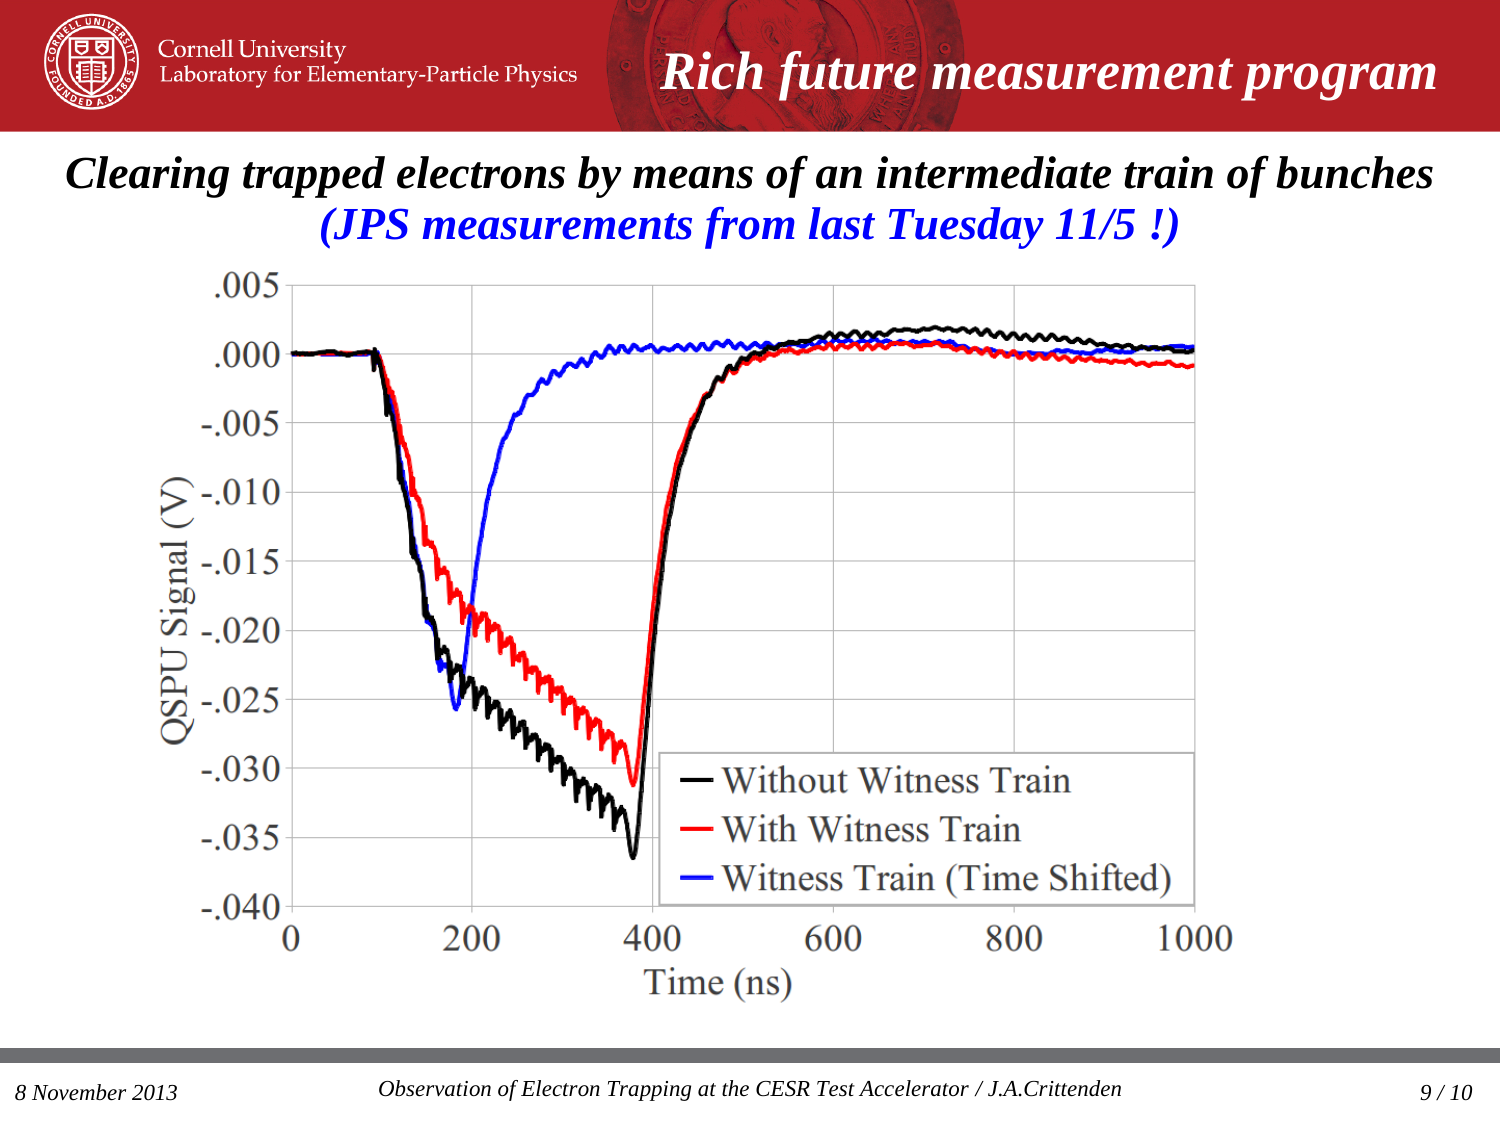

# Rich future measurement program
Clearing trapped electrons by means of an intermediate train of bunches
(JPS measurements from last Tuesday 11/5 !)